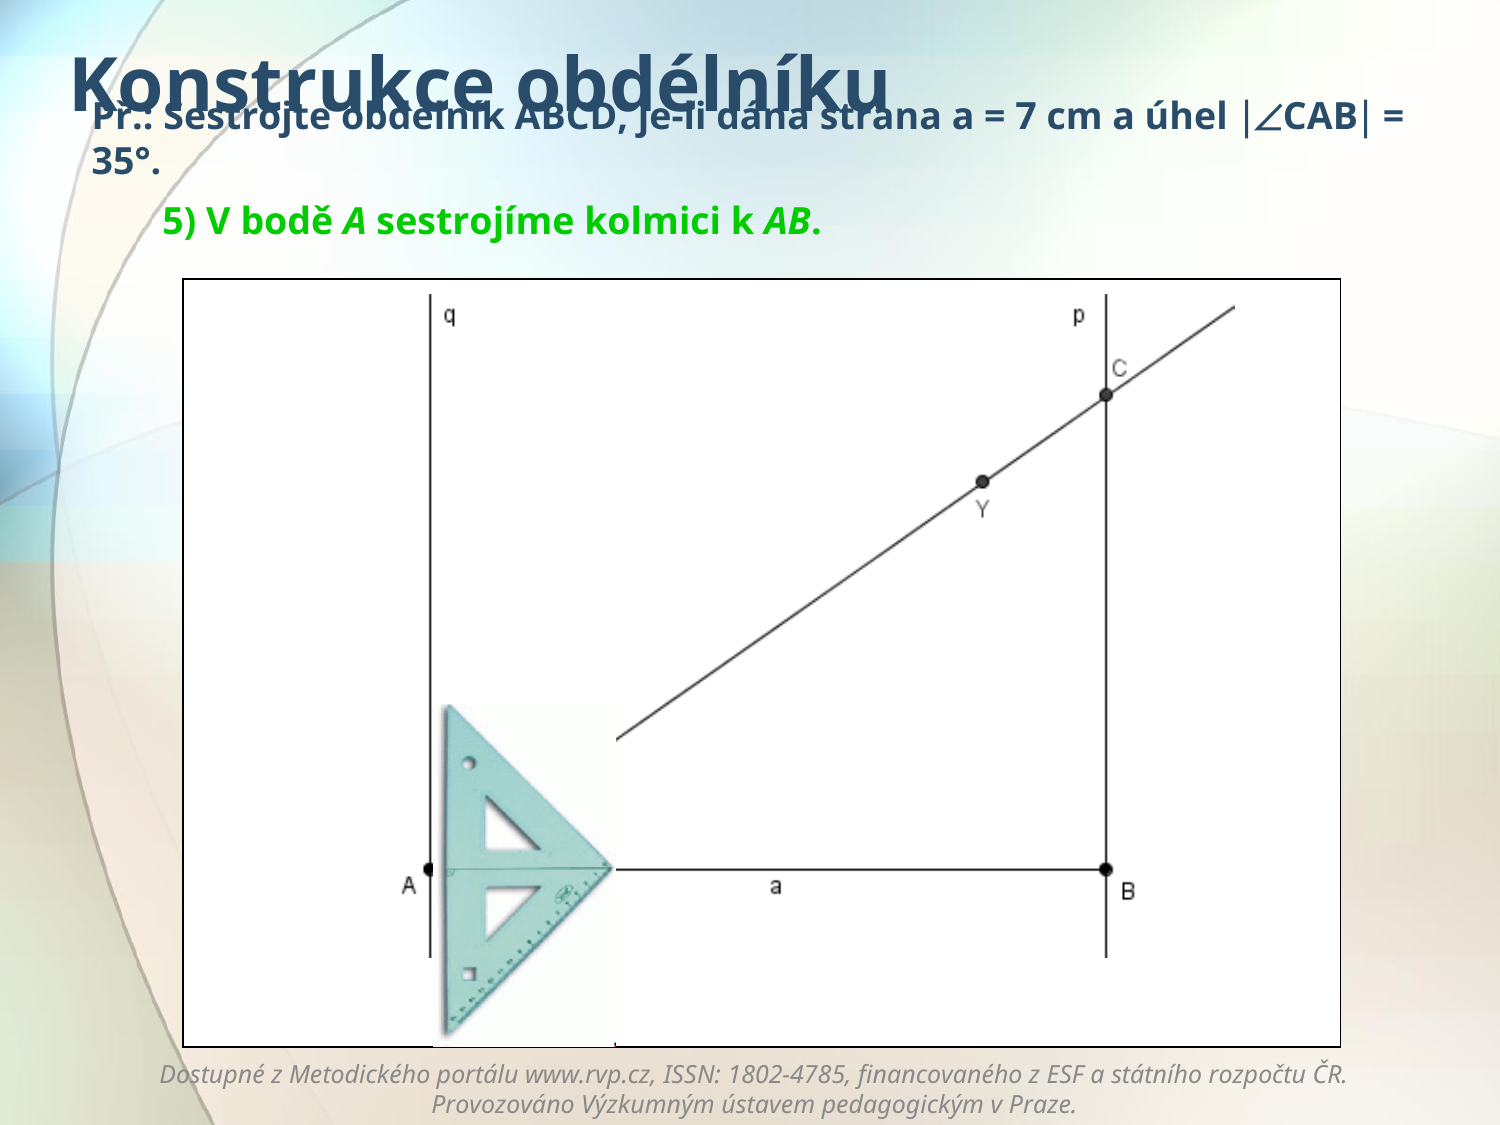

# Konstrukce obdélníku
Př.: Sestrojte obdélník ABCD, je-li dána strana a = 7 cm a úhel CAB = 35°.
5) V bodě A sestrojíme kolmici k AB.